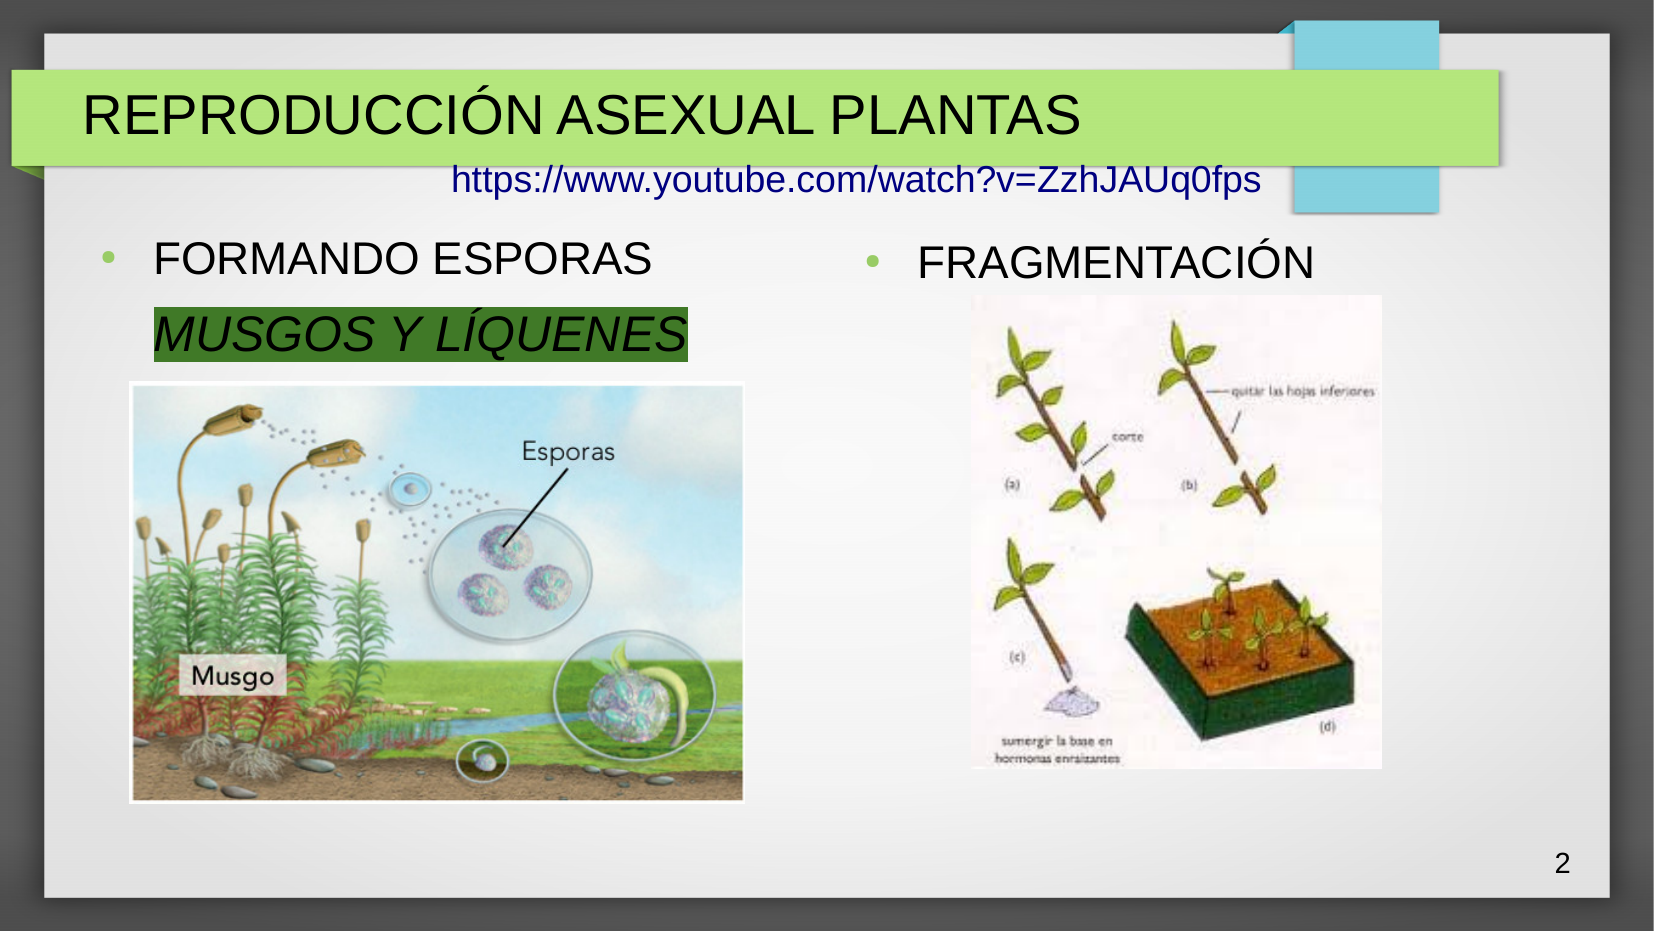

# REPRODUCCIÓN ASEXUAL PLANTAS
https://www.youtube.com/watch?v=ZzhJAUq0fps
FORMANDO ESPORAS
MUSGOS Y LÍQUENES
FRAGMENTACIÓN
2